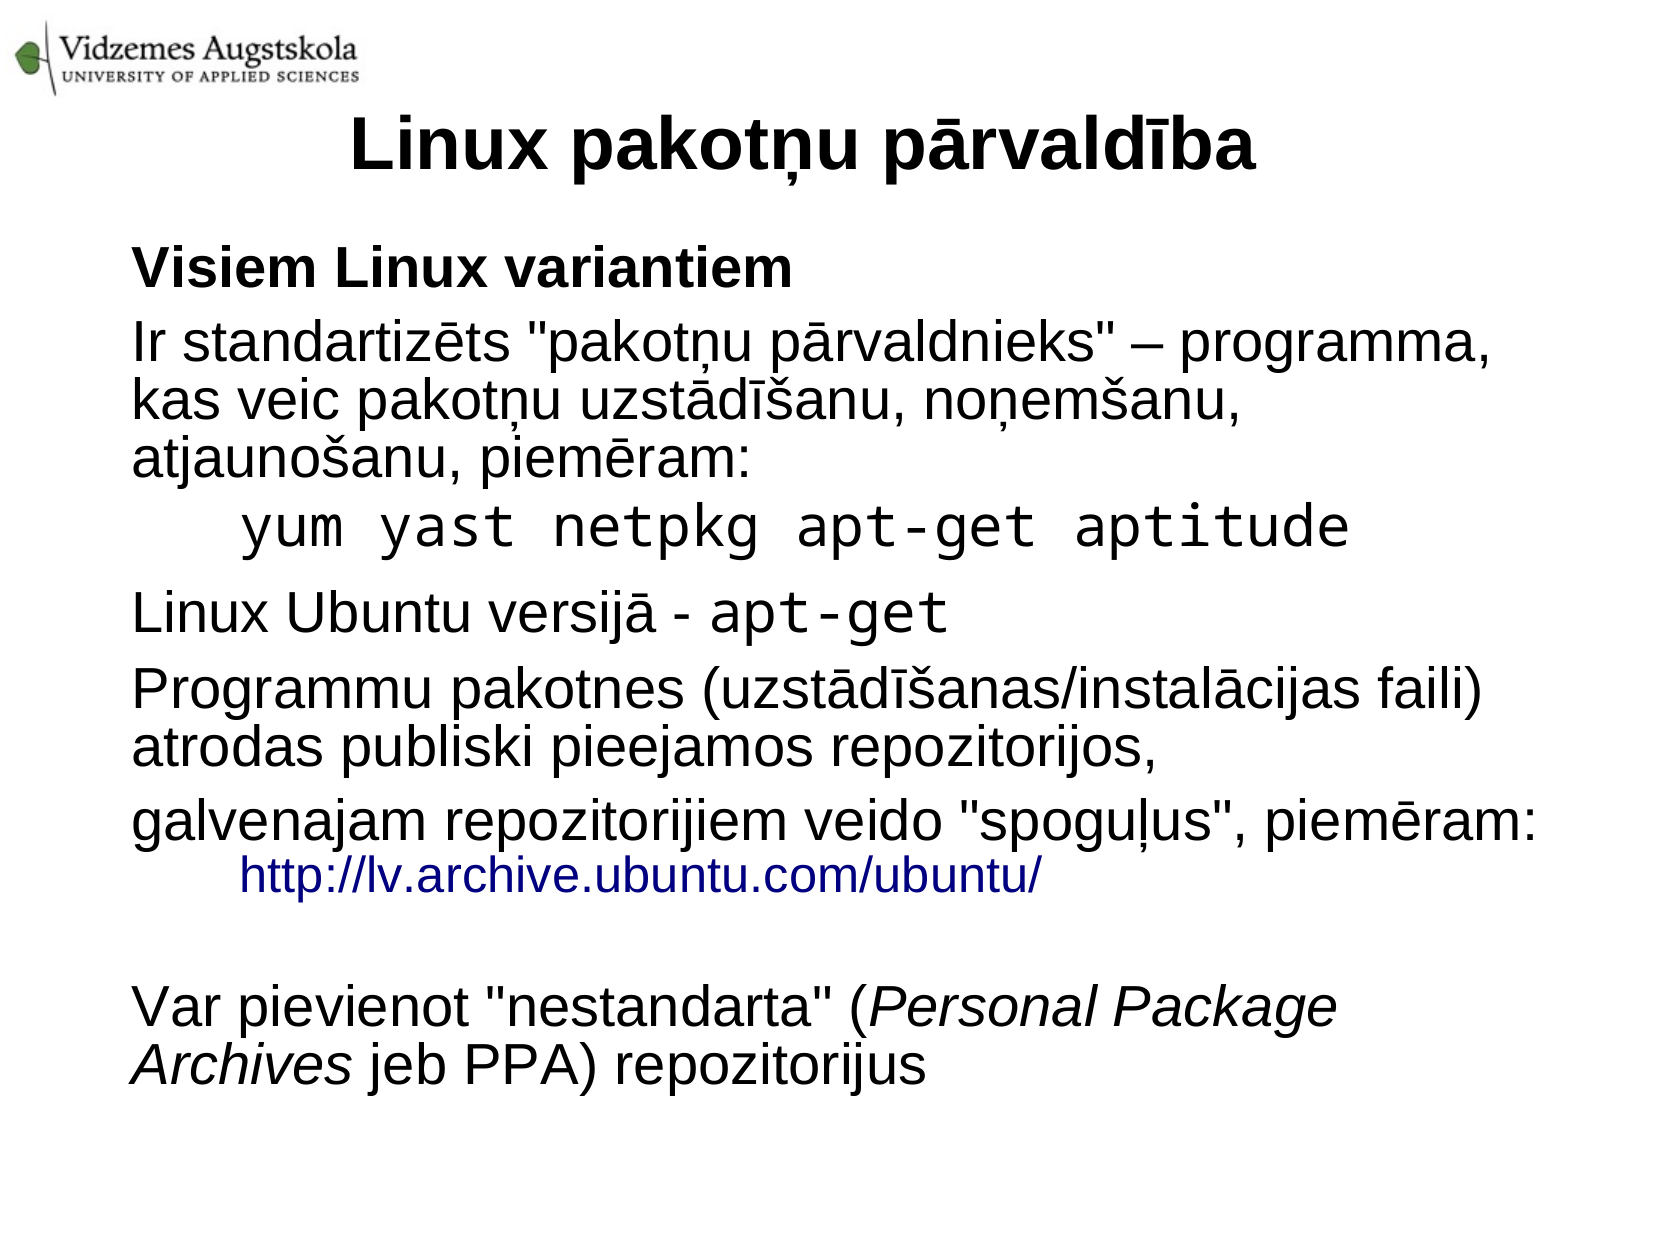

# Linux pakotņu pārvaldība
Visiem Linux variantiem
Ir standartizēts "pakotņu pārvaldnieks" – programma, kas veic pakotņu uzstādīšanu, noņemšanu, atjaunošanu, piemēram:
yum yast netpkg apt-get aptitude
Linux Ubuntu versijā - apt-get
Programmu pakotnes (uzstādīšanas/instalācijas faili) atrodas publiski pieejamos repozitorijos,
galvenajam repozitorijiem veido "spoguļus", piemēram:
http://lv.archive.ubuntu.com/ubuntu/
Var pievienot "nestandarta" (Personal Package Archives jeb PPA) repozitorijus